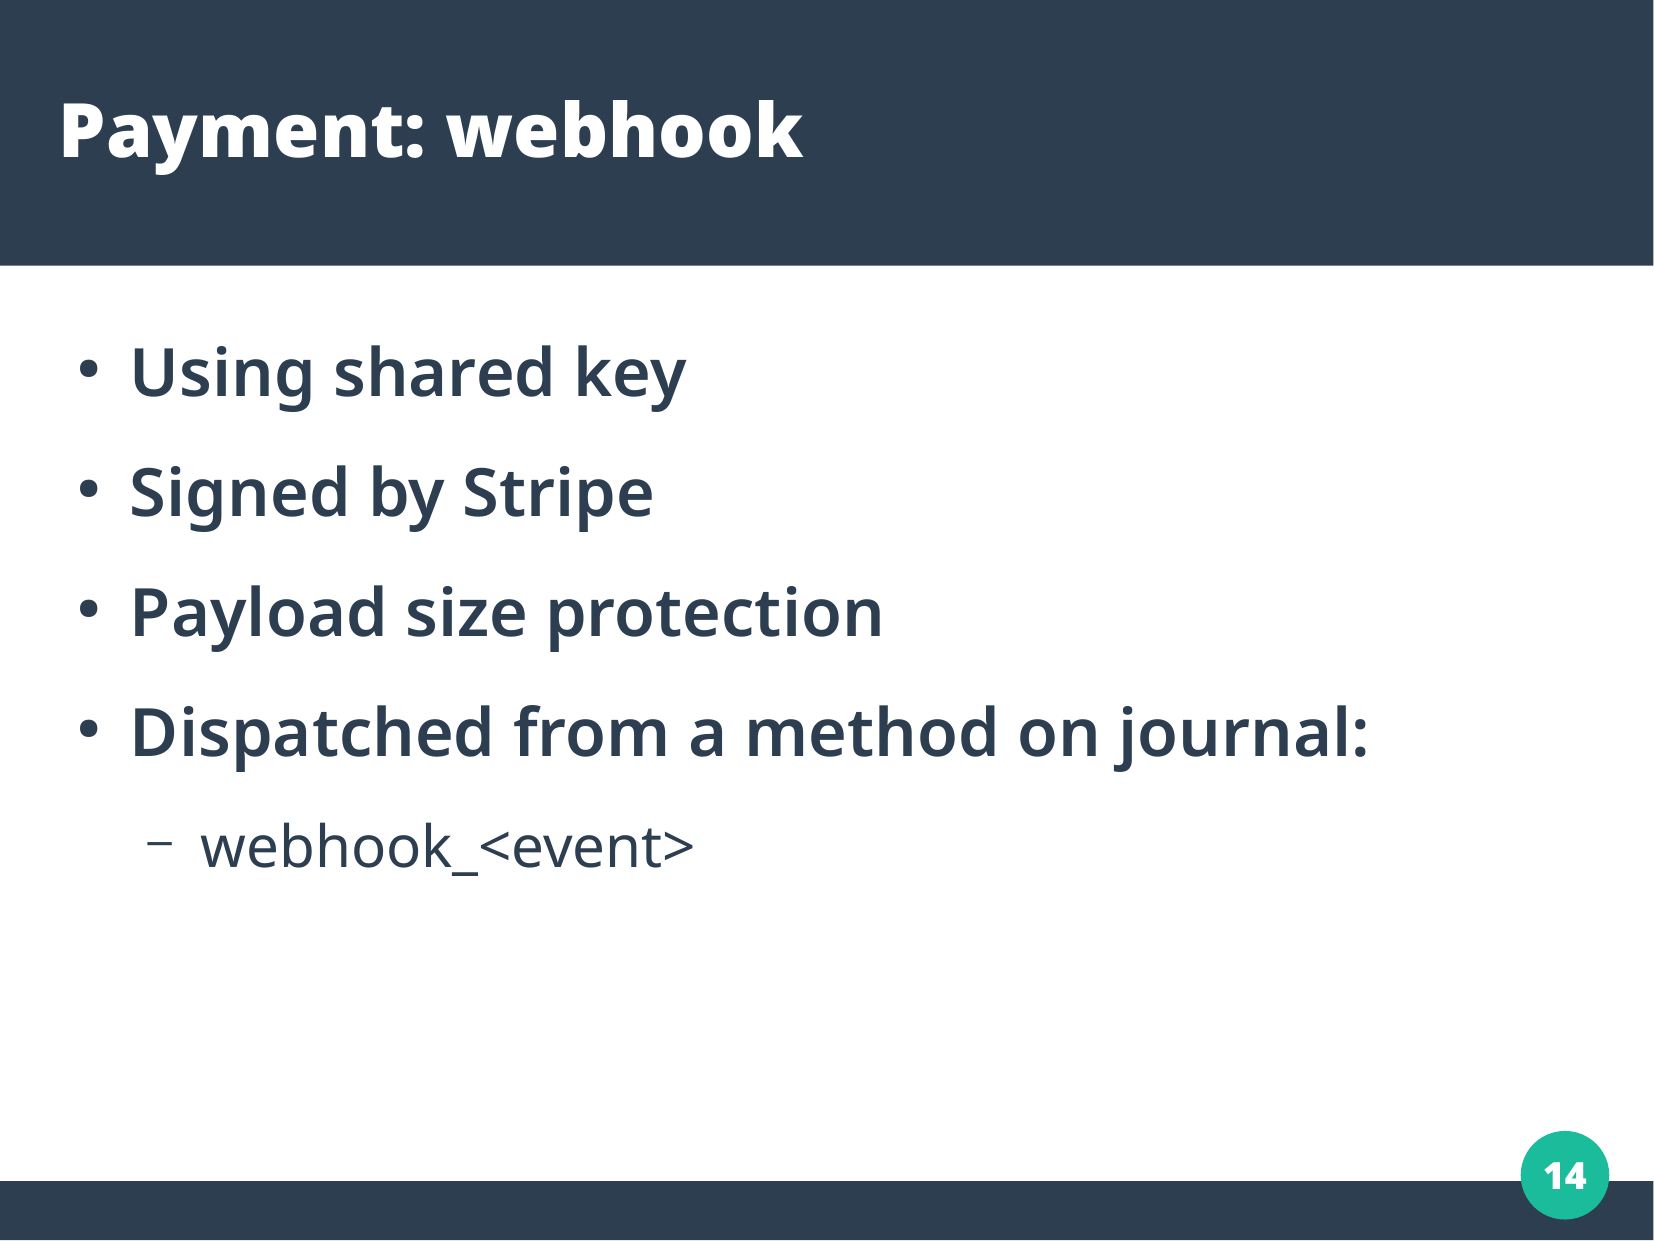

# Payment: webhook
Using shared key
Signed by Stripe
Payload size protection
Dispatched from a method on journal:
webhook_<event>
14